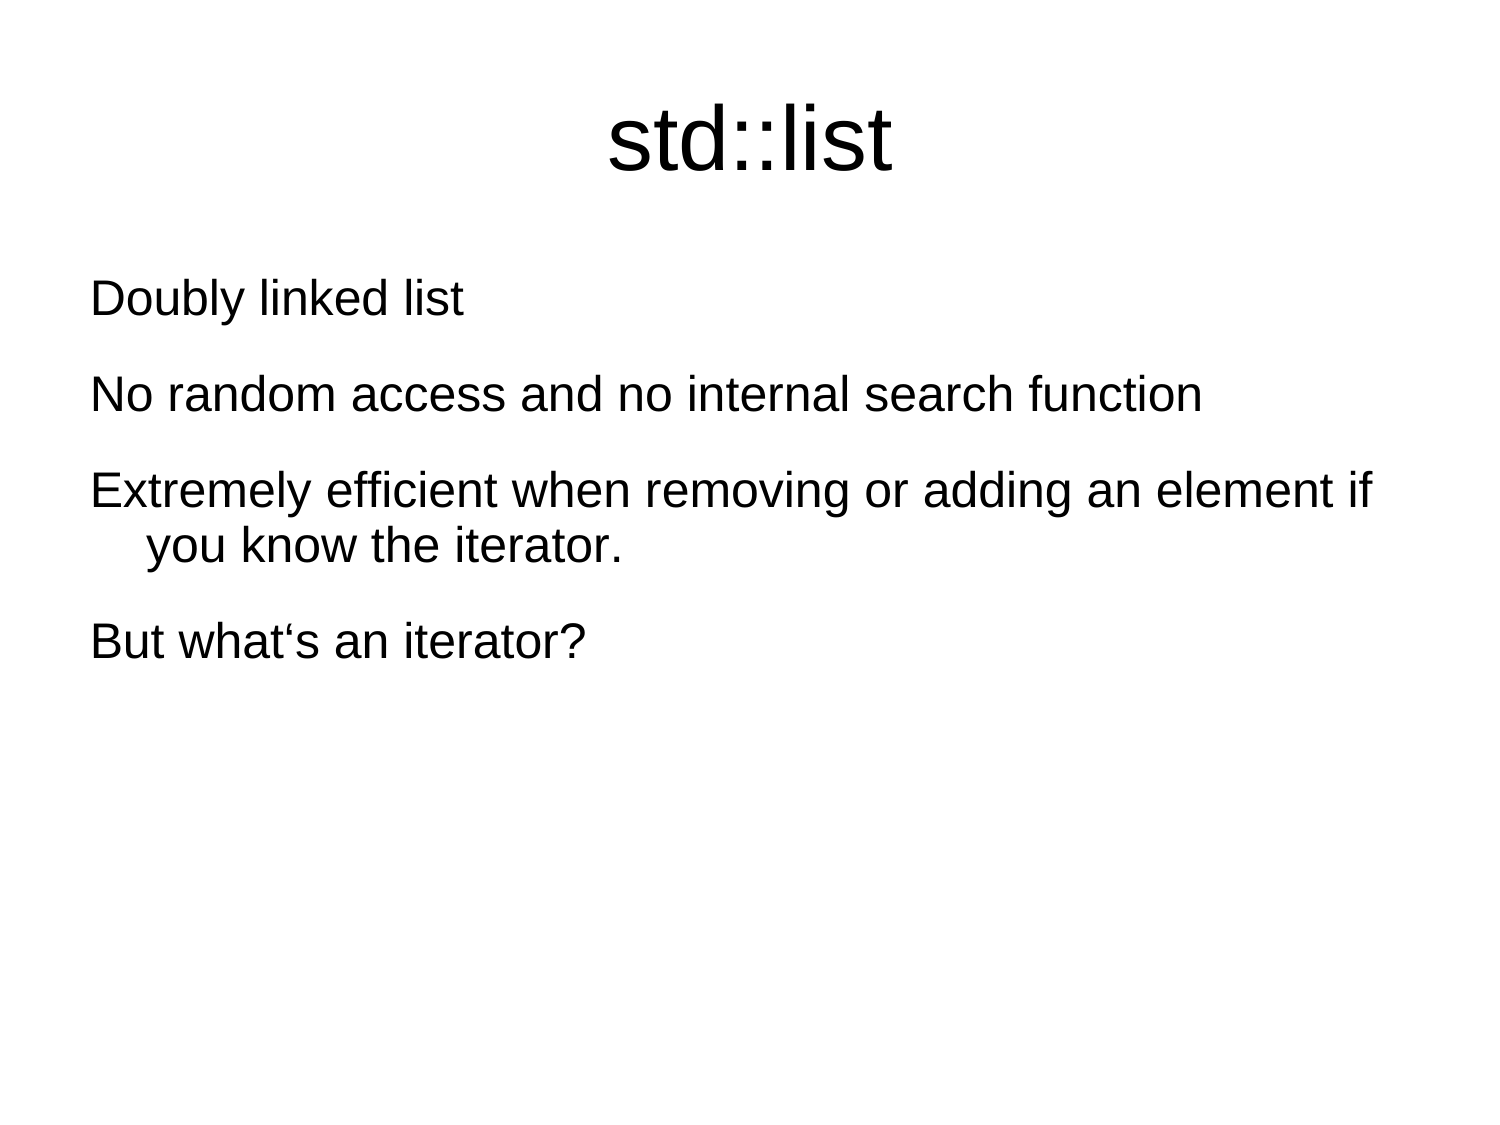

# std::list
Doubly linked list
No random access and no internal search function
Extremely efficient when removing or adding an element if you know the iterator.
But what‘s an iterator?